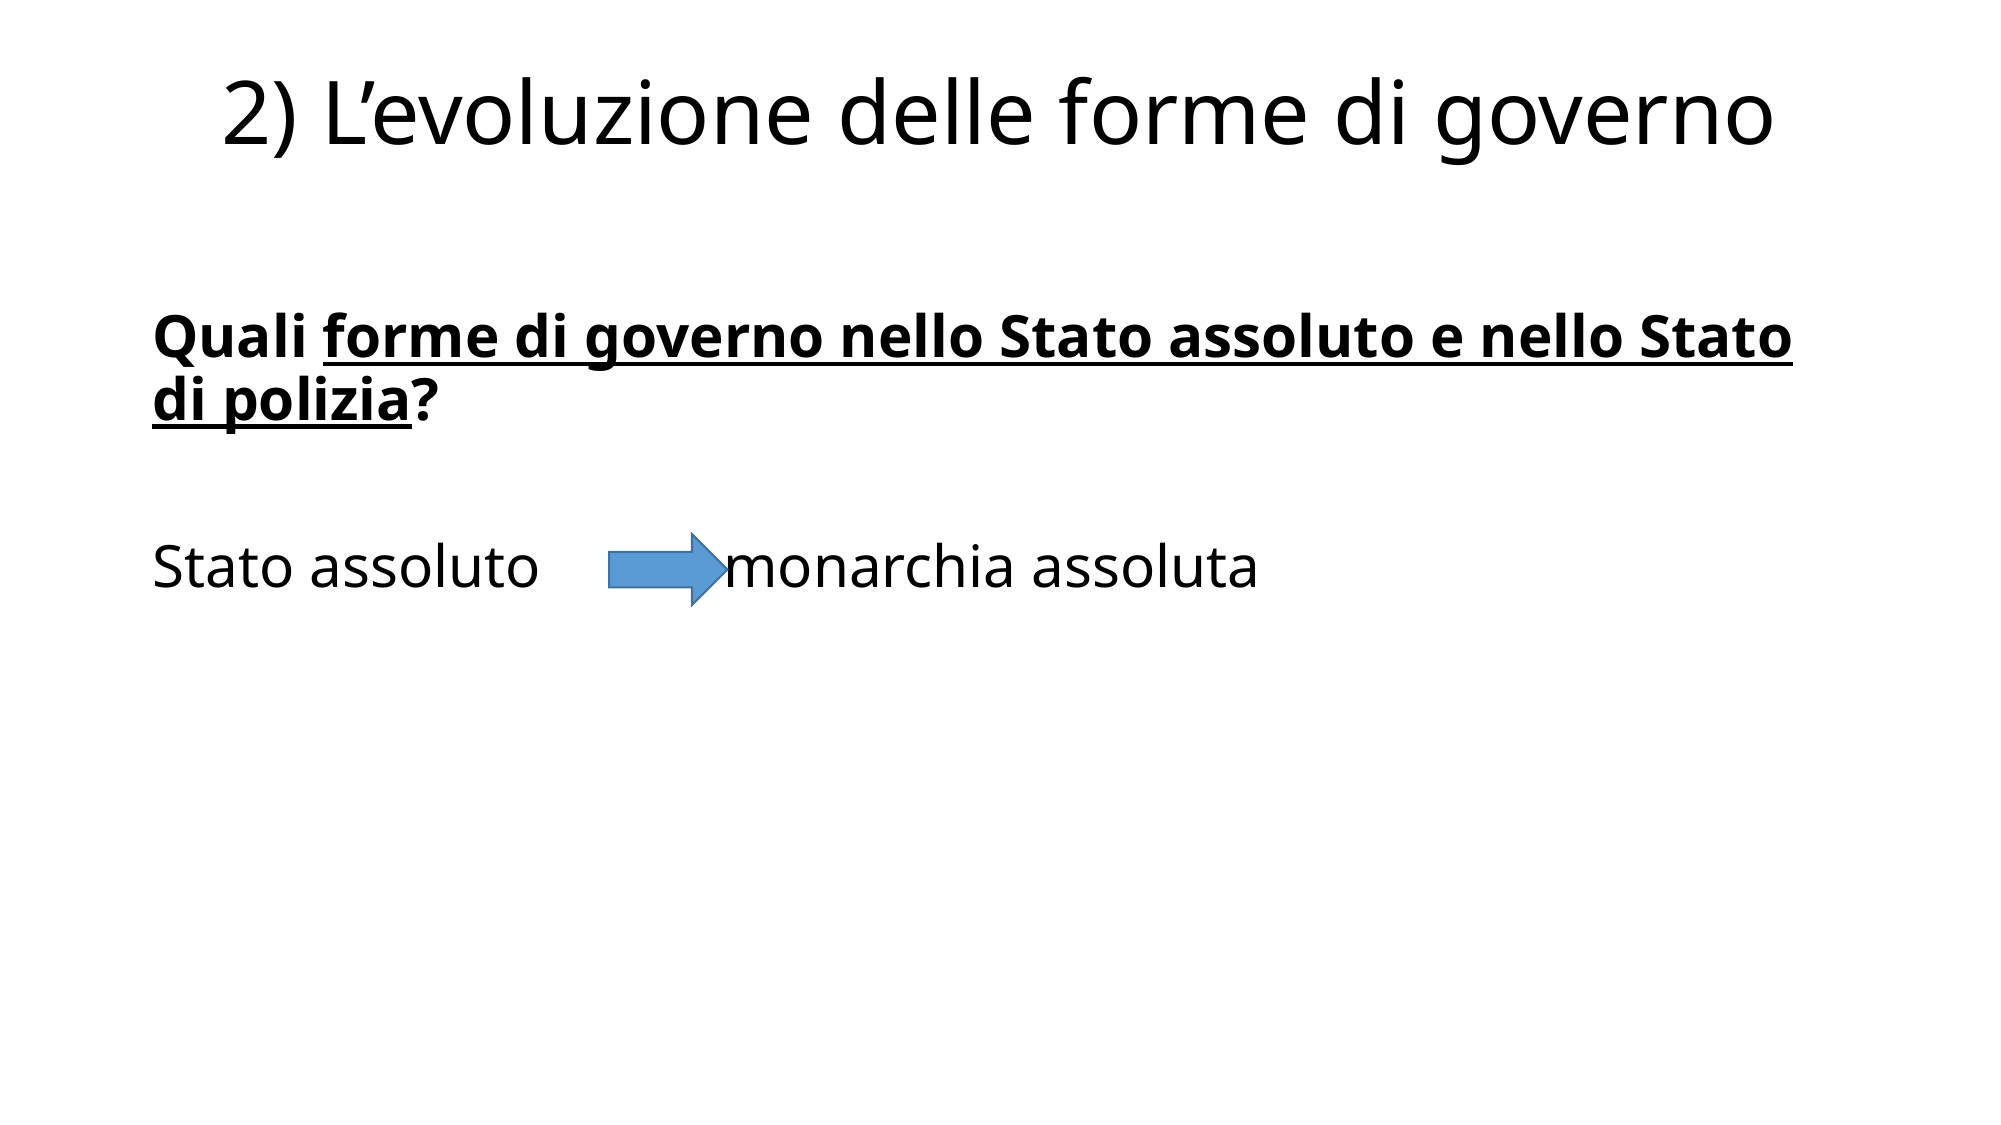

# 2) L’evoluzione delle forme di governo
Quali forme di governo nello Stato assoluto e nello Stato di polizia?
Stato assoluto monarchia assoluta